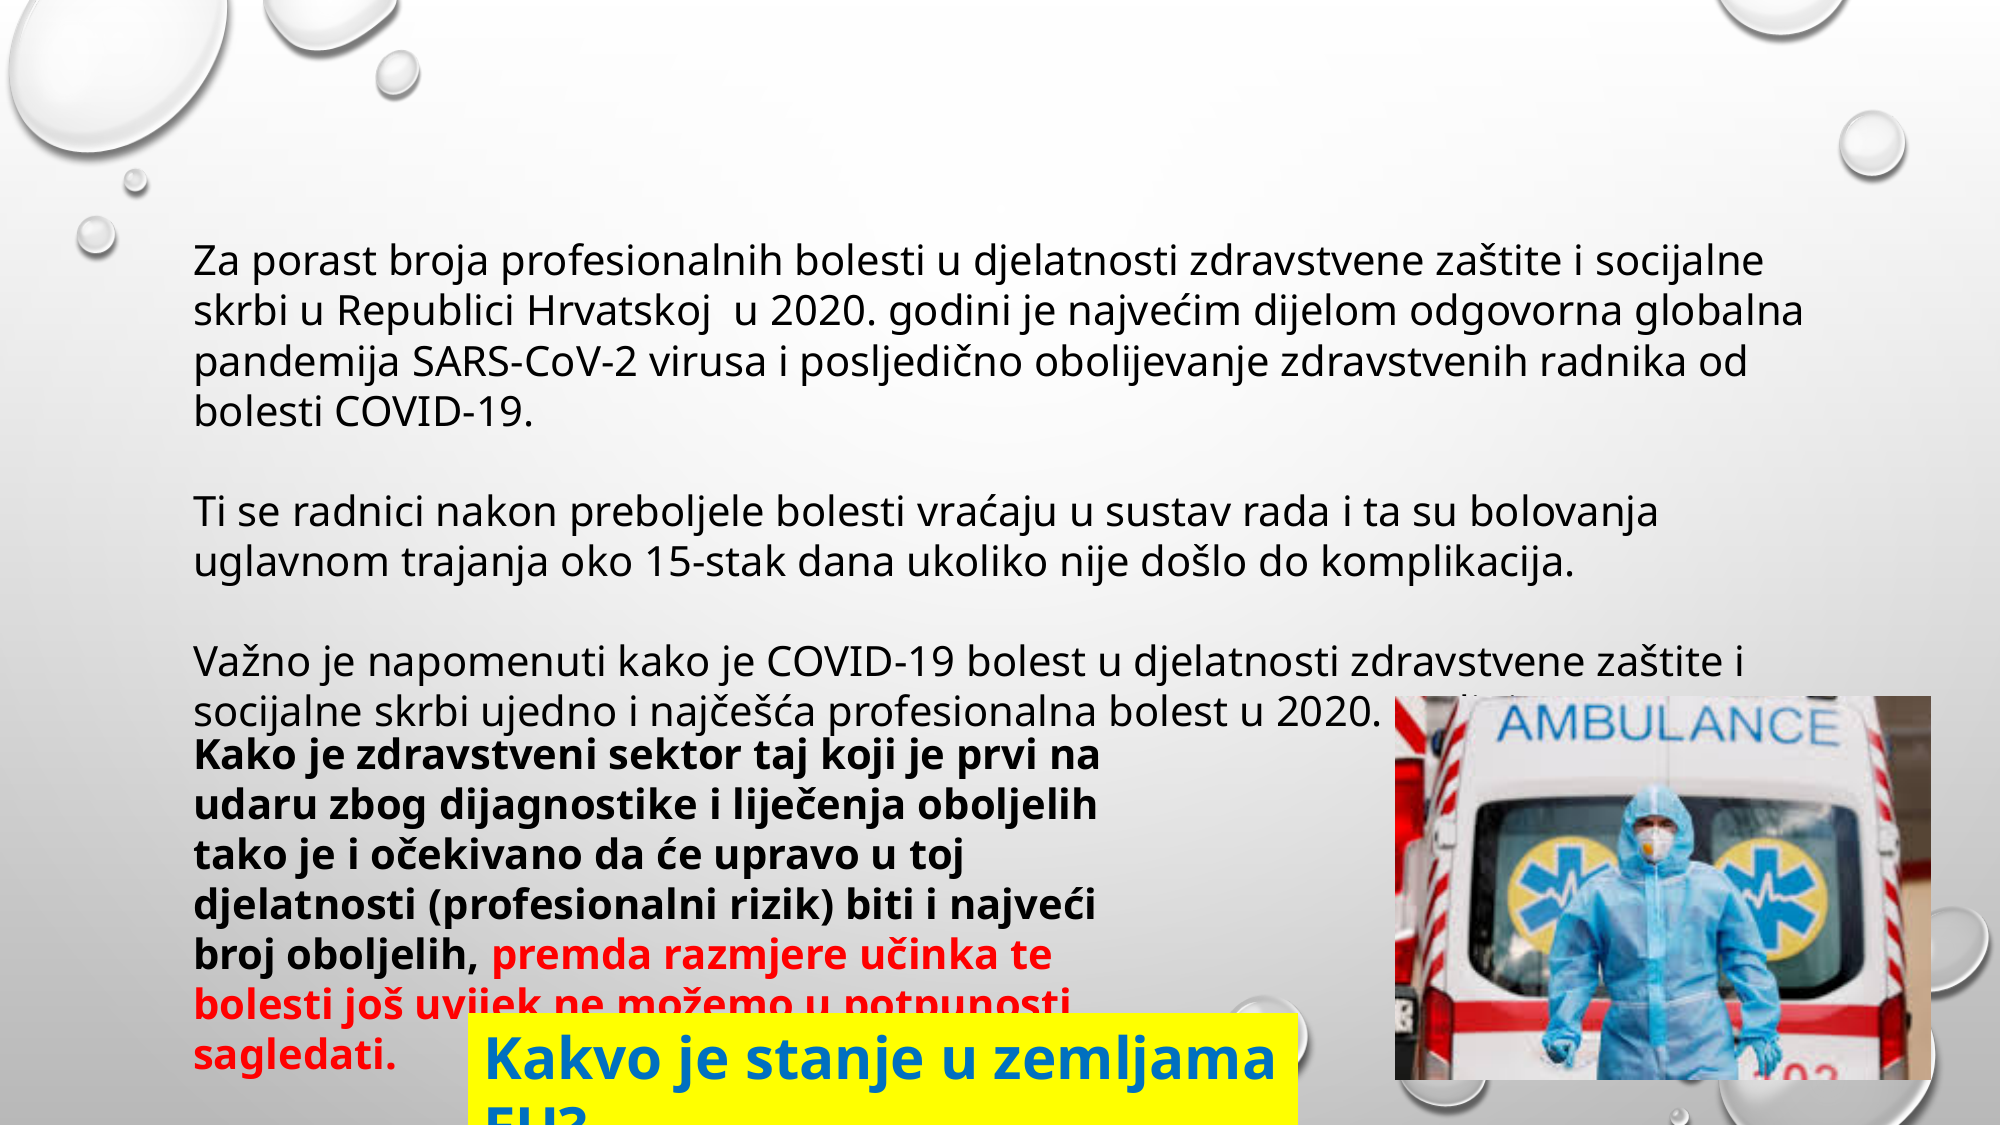

Za porast broja profesionalnih bolesti u djelatnosti zdravstvene zaštite i socijalne skrbi u Republici Hrvatskoj u 2020. godini je najvećim dijelom odgovorna globalna pandemija SARS-CoV-2 virusa i posljedično obolijevanje zdravstvenih radnika od bolesti COVID-19.
Ti se radnici nakon preboljele bolesti vraćaju u sustav rada i ta su bolovanja uglavnom trajanja oko 15-stak dana ukoliko nije došlo do komplikacija.
Važno je napomenuti kako je COVID-19 bolest u djelatnosti zdravstvene zaštite i socijalne skrbi ujedno i najčešća profesionalna bolest u 2020. godini.
Kako je zdravstveni sektor taj koji je prvi na udaru zbog dijagnostike i liječenja oboljelih tako je i očekivano da će upravo u toj djelatnosti (profesionalni rizik) biti i najveći broj oboljelih, premda razmjere učinka te bolesti još uvijek ne možemo u potpunosti sagledati.
Kakvo je stanje u zemljama EU?